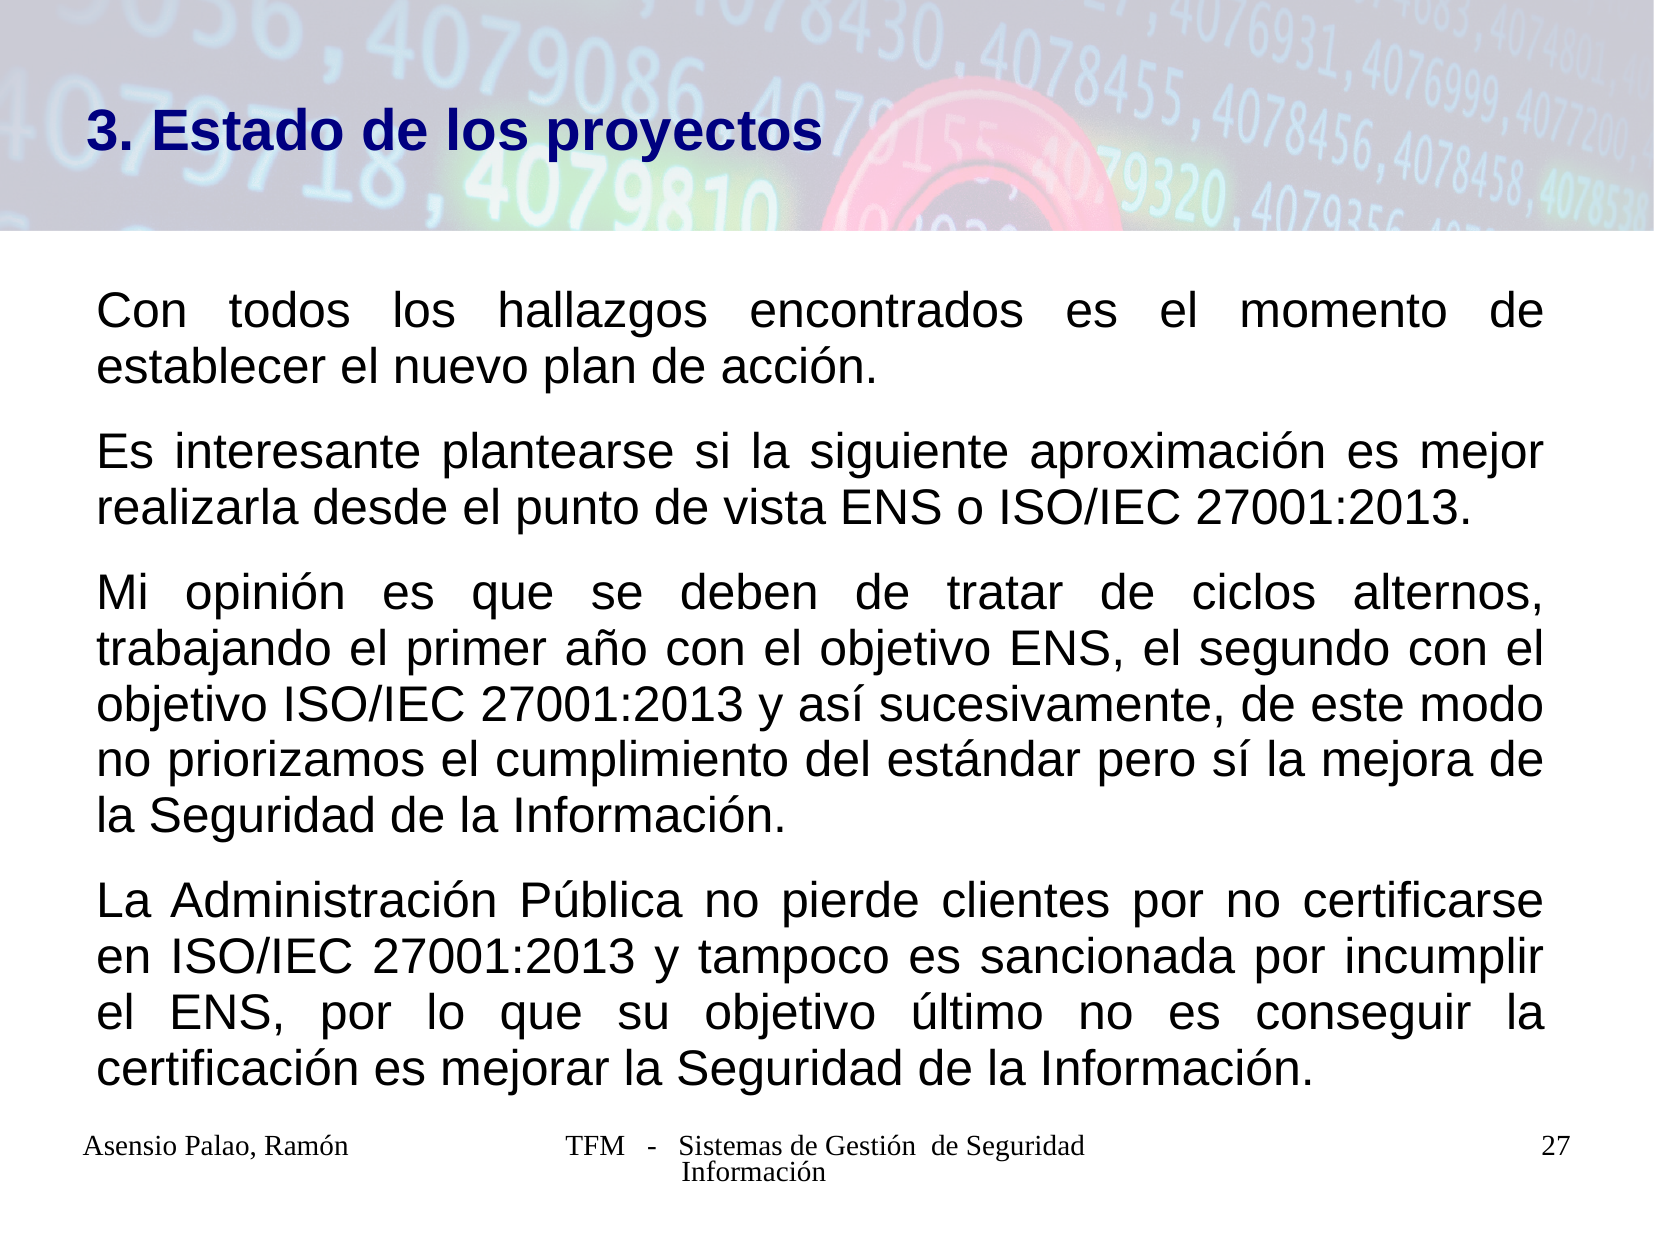

3. Estado de los proyectos
Con todos los hallazgos encontrados es el momento de establecer el nuevo plan de acción.
Es interesante plantearse si la siguiente aproximación es mejor realizarla desde el punto de vista ENS o ISO/IEC 27001:2013.
Mi opinión es que se deben de tratar de ciclos alternos, trabajando el primer año con el objetivo ENS, el segundo con el objetivo ISO/IEC 27001:2013 y así sucesivamente, de este modo no priorizamos el cumplimiento del estándar pero sí la mejora de la Seguridad de la Información.
La Administración Pública no pierde clientes por no certificarse en ISO/IEC 27001:2013 y tampoco es sancionada por incumplir el ENS, por lo que su objetivo último no es conseguir la certificación es mejorar la Seguridad de la Información.
Asensio Palao, Ramón
TFM - Sistemas de Gestión de Seguridad Información
27